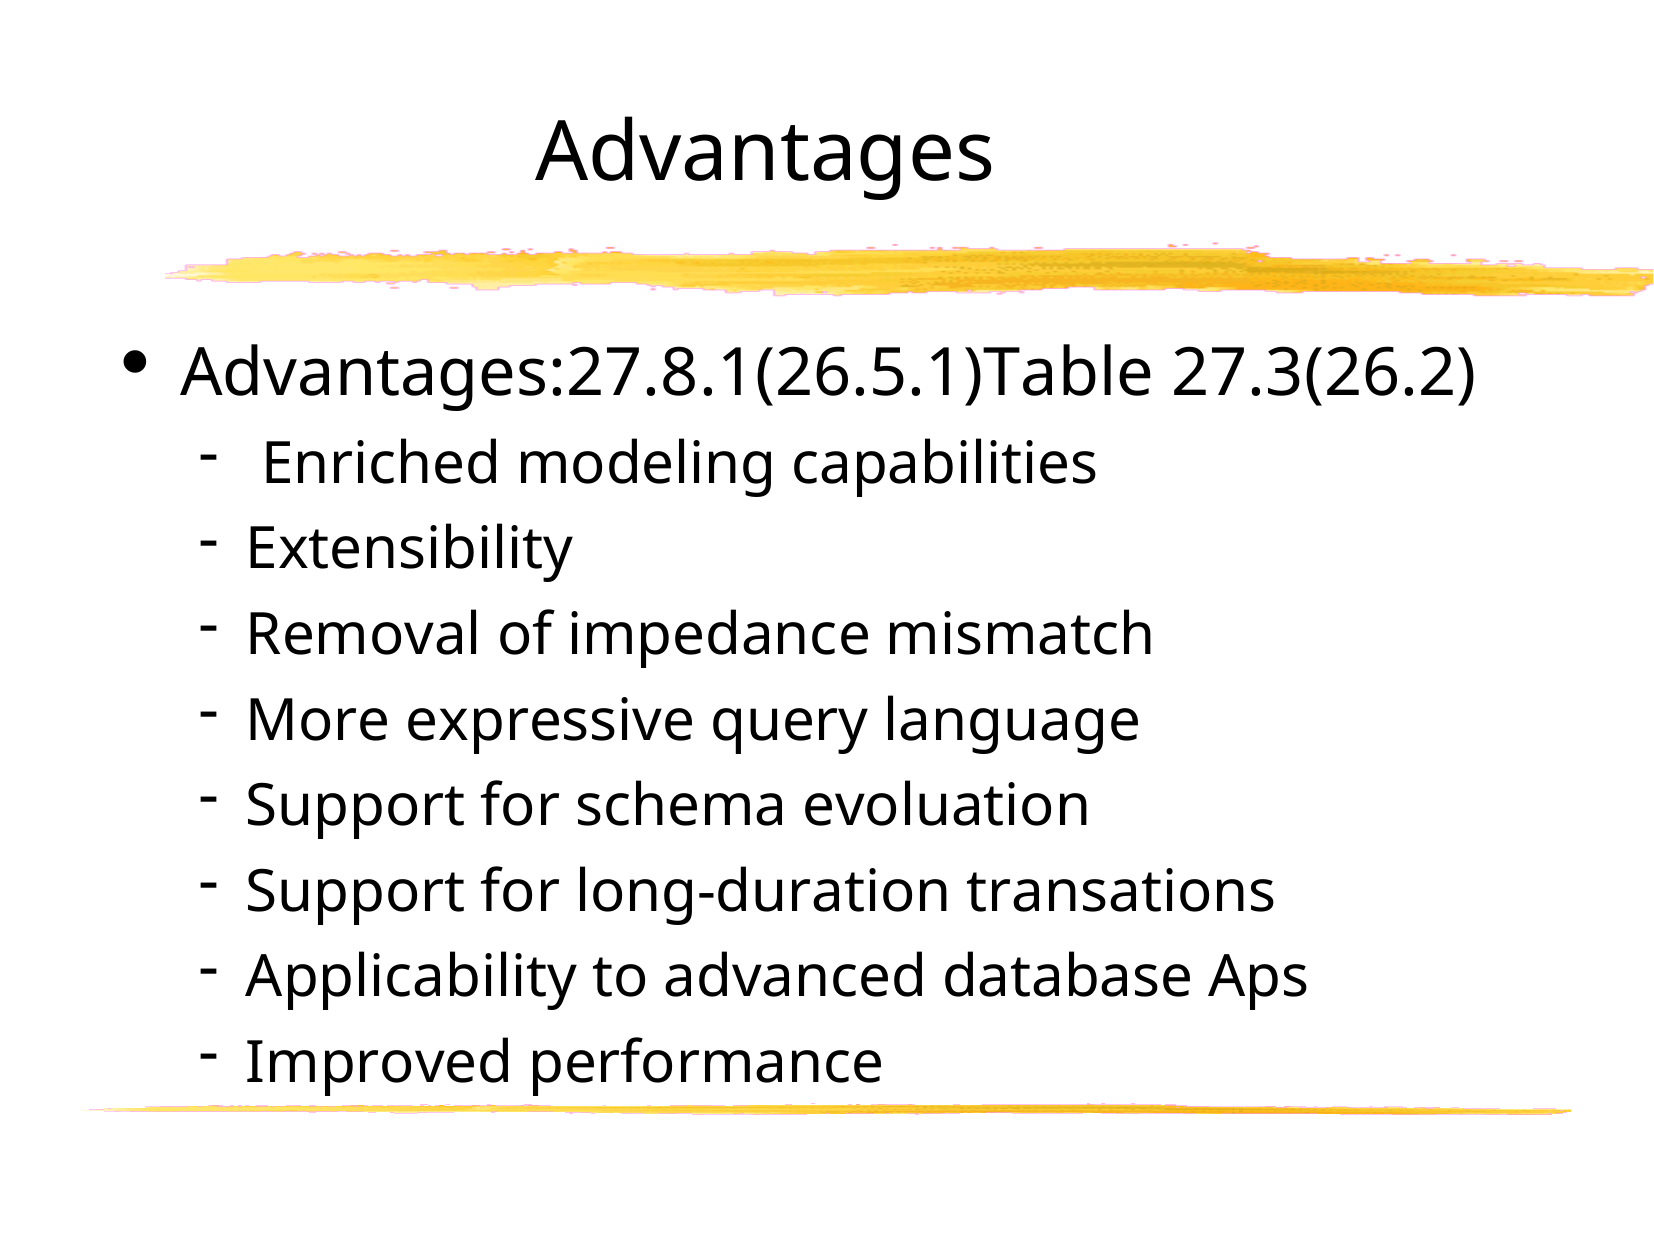

# Advantages
Advantages:27.8.1(26.5.1)Table 27.3(26.2)
 Enriched modeling capabilities
Extensibility
Removal of impedance mismatch
More expressive query language
Support for schema evoluation
Support for long-duration transations
Applicability to advanced database Aps
Improved performance